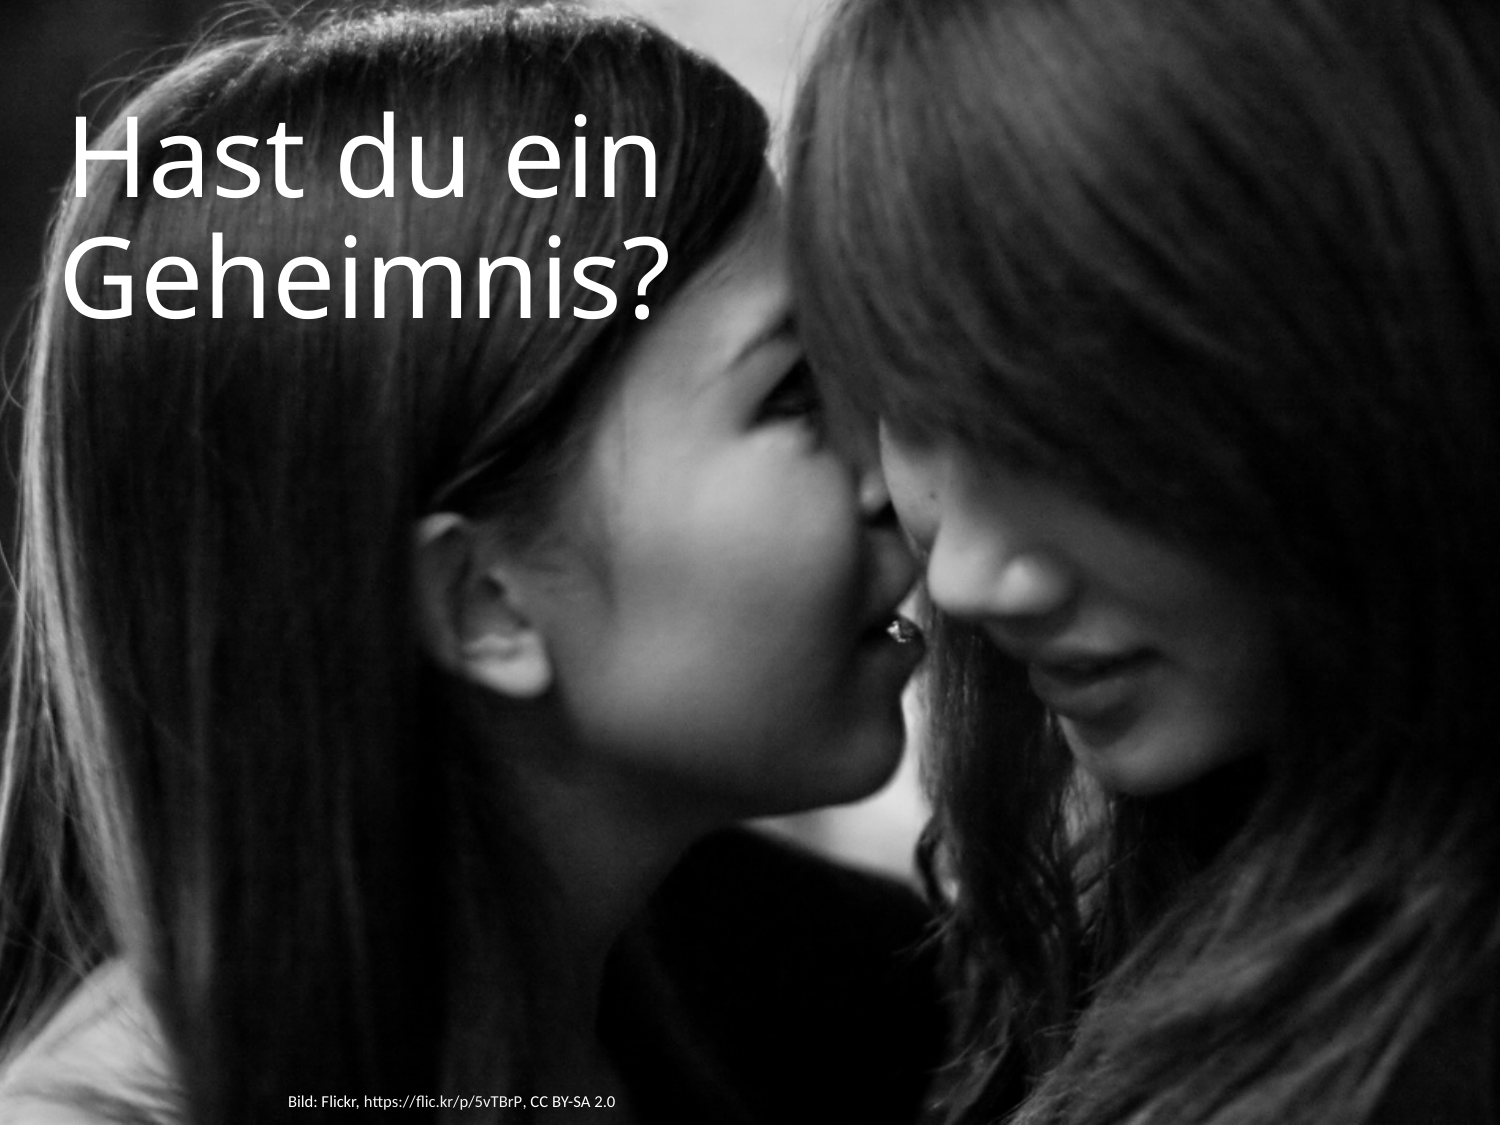

# Hast du ein Geheimnis?
Bild: Flickr, https://flic.kr/p/5vTBrP, CC BY-SA 2.0